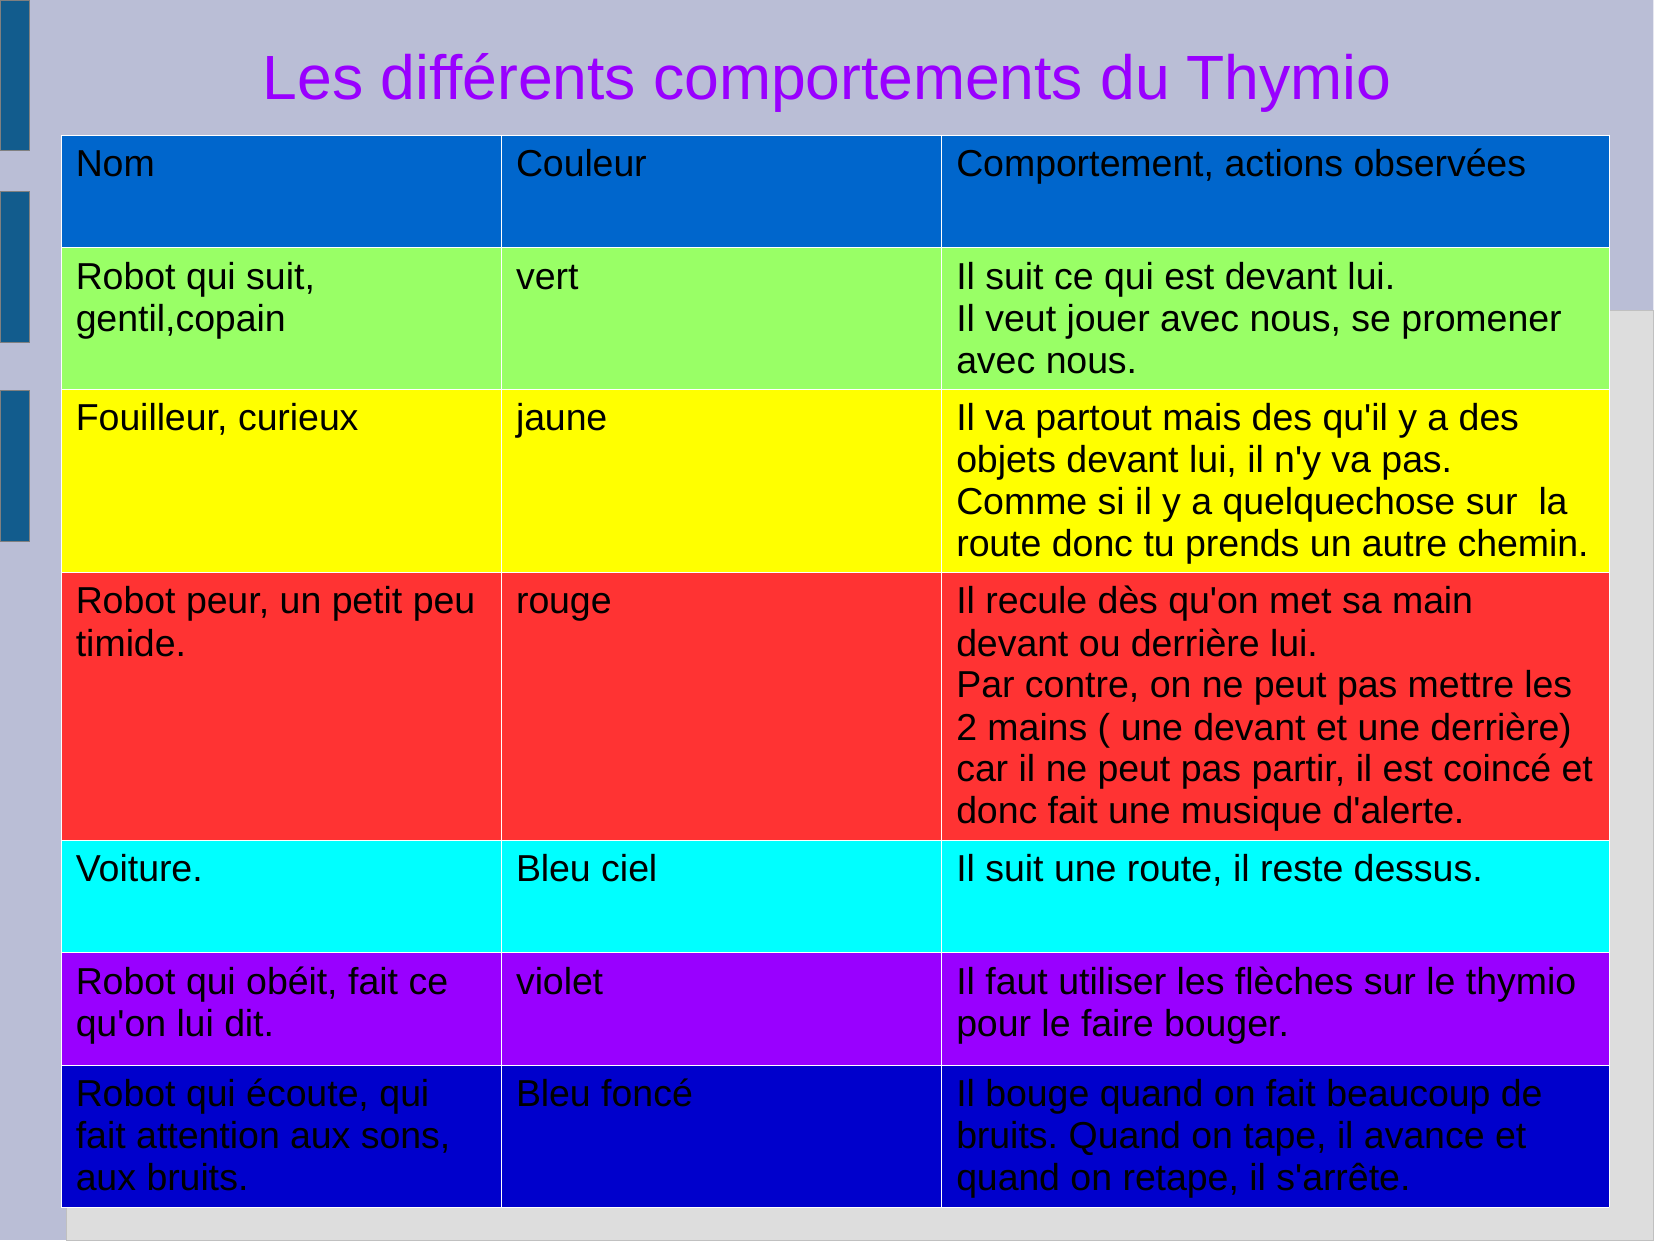

Les différents comportements du Thymio
| Nom | Couleur | Comportement, actions observées |
| --- | --- | --- |
| Robot qui suit, gentil,copain | vert | Il suit ce qui est devant lui. Il veut jouer avec nous, se promener avec nous. |
| Fouilleur, curieux | jaune | Il va partout mais des qu'il y a des objets devant lui, il n'y va pas. Comme si il y a quelquechose sur la route donc tu prends un autre chemin. |
| Robot peur, un petit peu timide. | rouge | Il recule dès qu'on met sa main devant ou derrière lui. Par contre, on ne peut pas mettre les 2 mains ( une devant et une derrière) car il ne peut pas partir, il est coincé et donc fait une musique d'alerte. |
| Voiture. | Bleu ciel | Il suit une route, il reste dessus. |
| Robot qui obéit, fait ce qu'on lui dit. | violet | Il faut utiliser les flèches sur le thymio pour le faire bouger. |
| Robot qui écoute, qui fait attention aux sons, aux bruits. | Bleu foncé | Il bouge quand on fait beaucoup de bruits. Quand on tape, il avance et quand on retape, il s'arrête. |